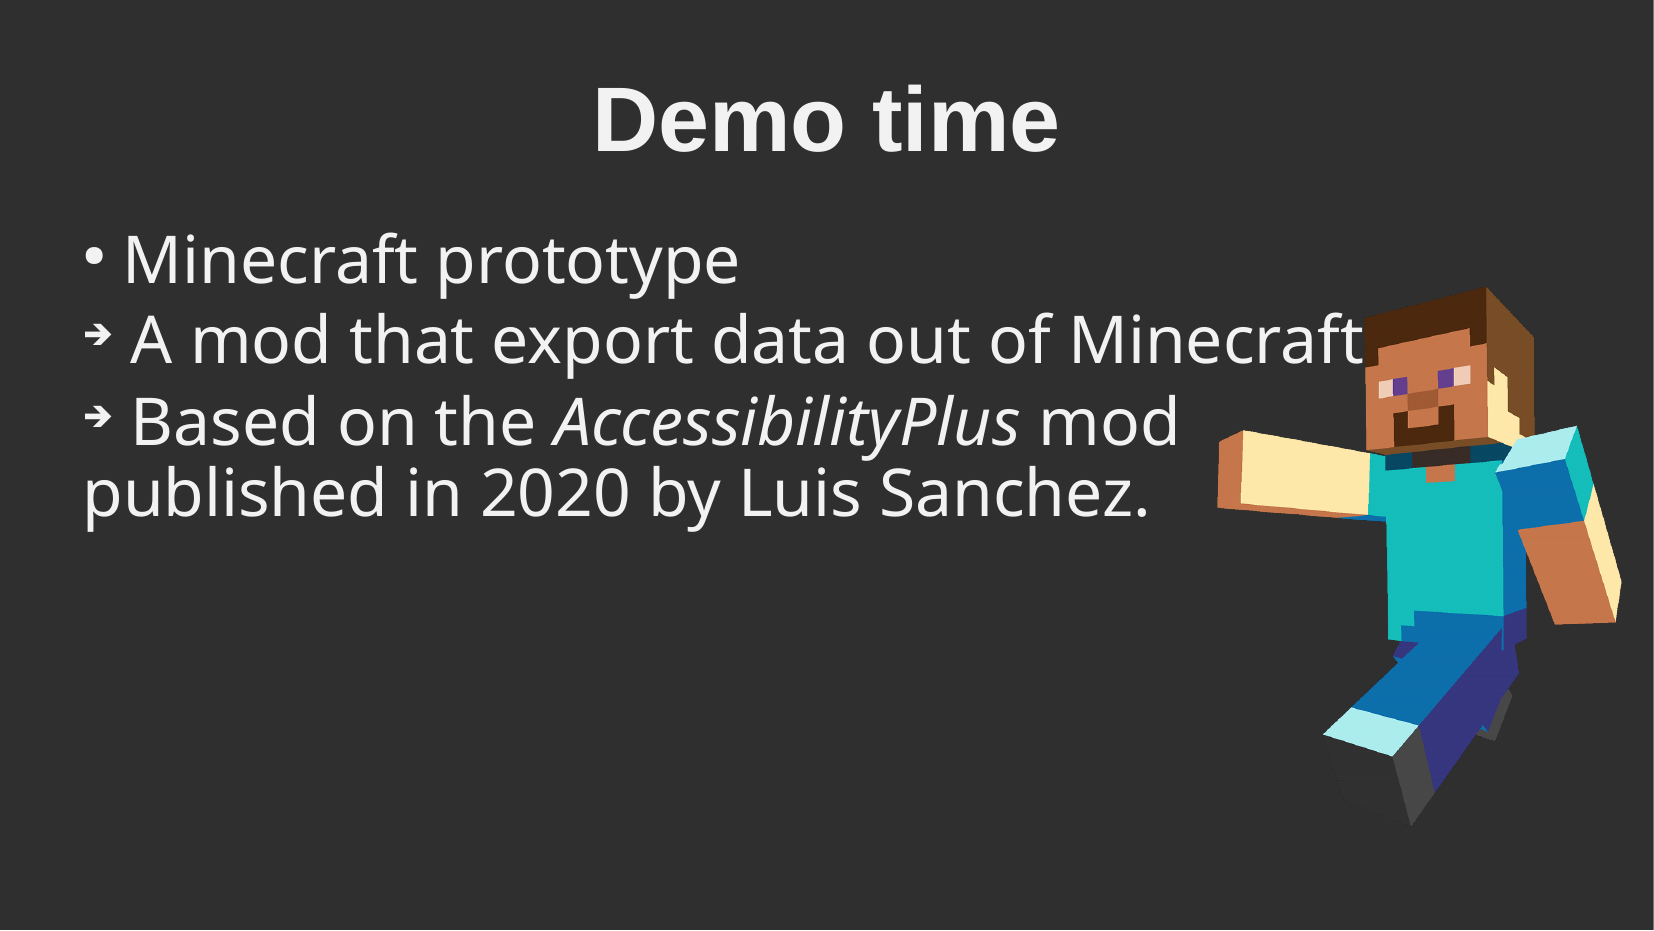

# Demo time
 Minecraft prototype
 A mod that export data out of Minecraft.
 Based on the AccessibilityPlus mod
published in 2020 by Luis Sanchez.